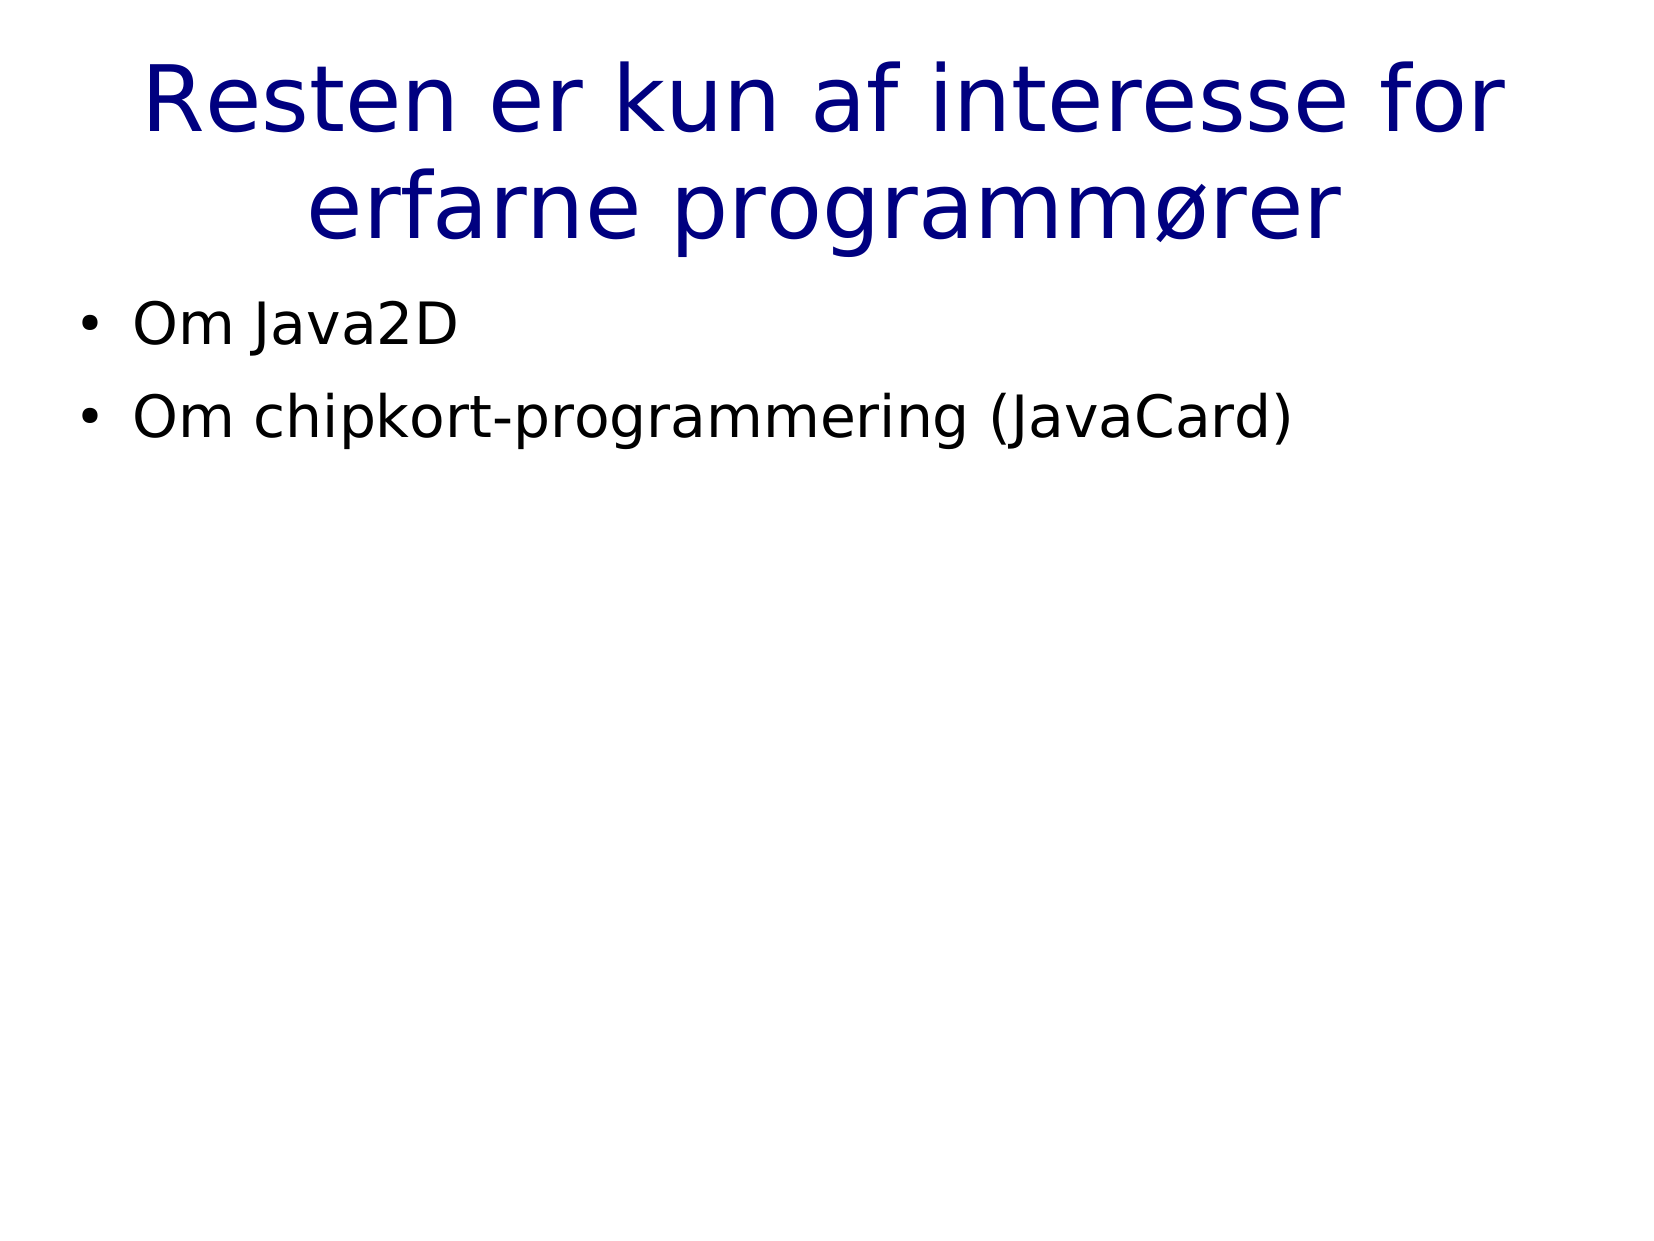

# Resten er kun af interesse for erfarne programmører
Om Java2D
Om chipkort-programmering (JavaCard)